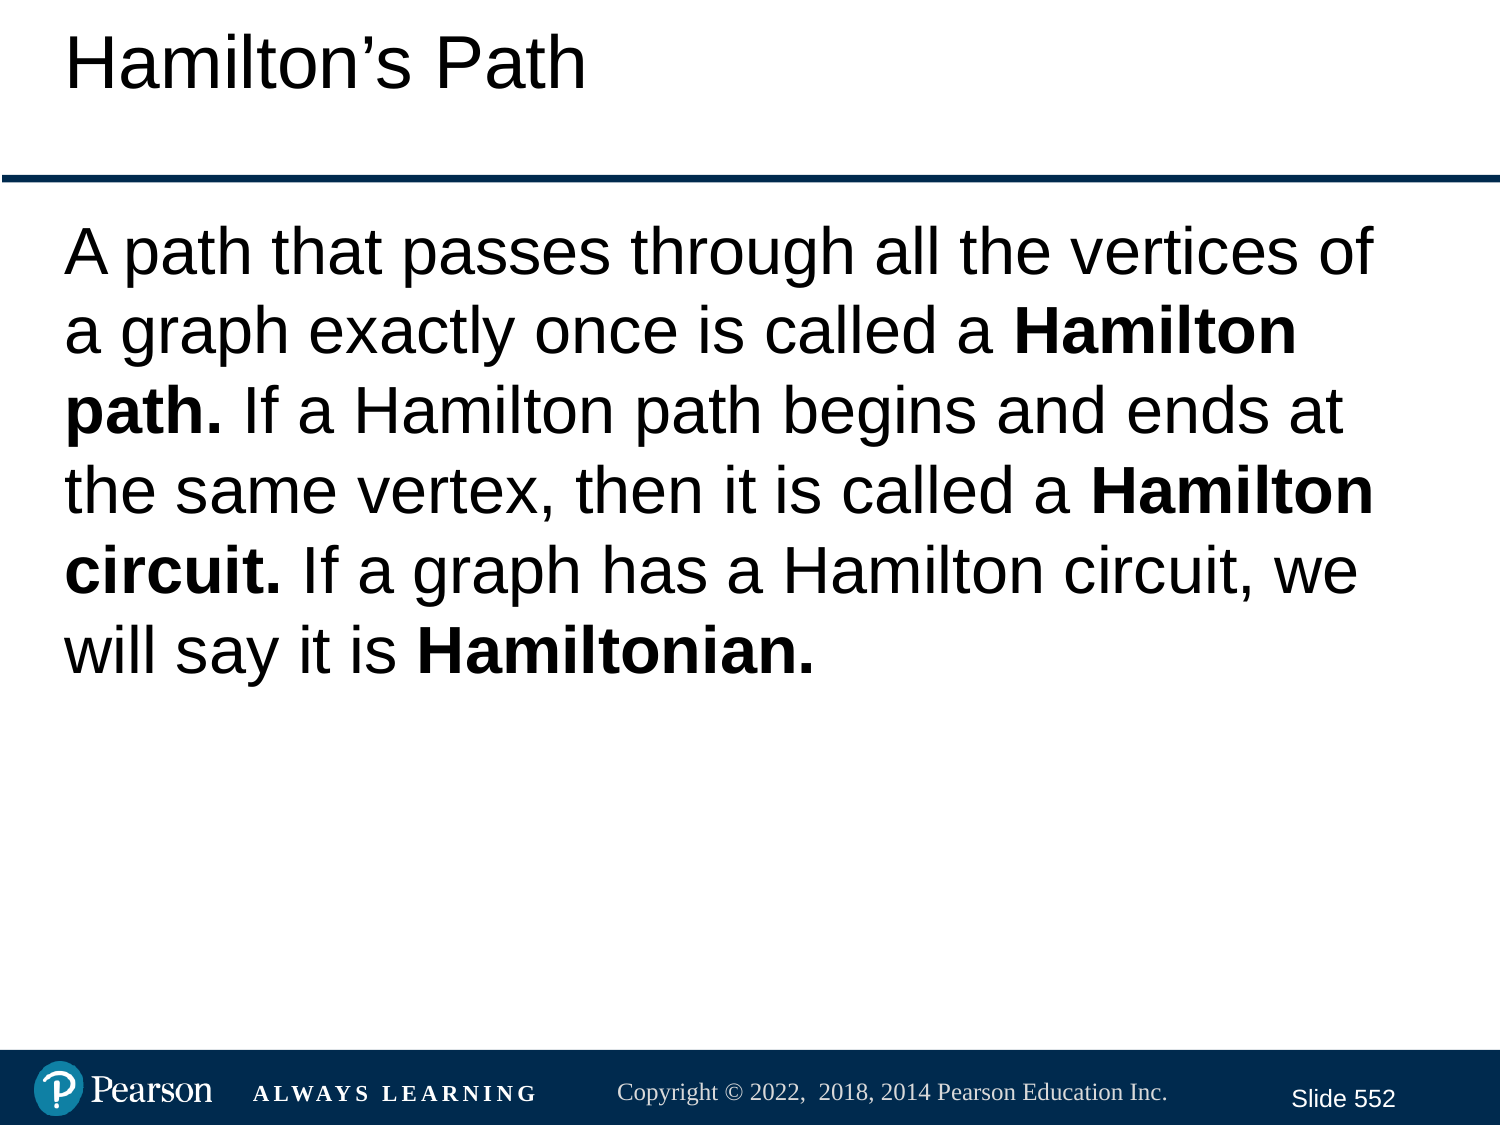

# Hamilton’s Path
A path that passes through all the vertices of a graph exactly once is called a Hamilton path. If a Hamilton path begins and ends at the same vertex, then it is called a Hamilton circuit. If a graph has a Hamilton circuit, we will say it is Hamiltonian.